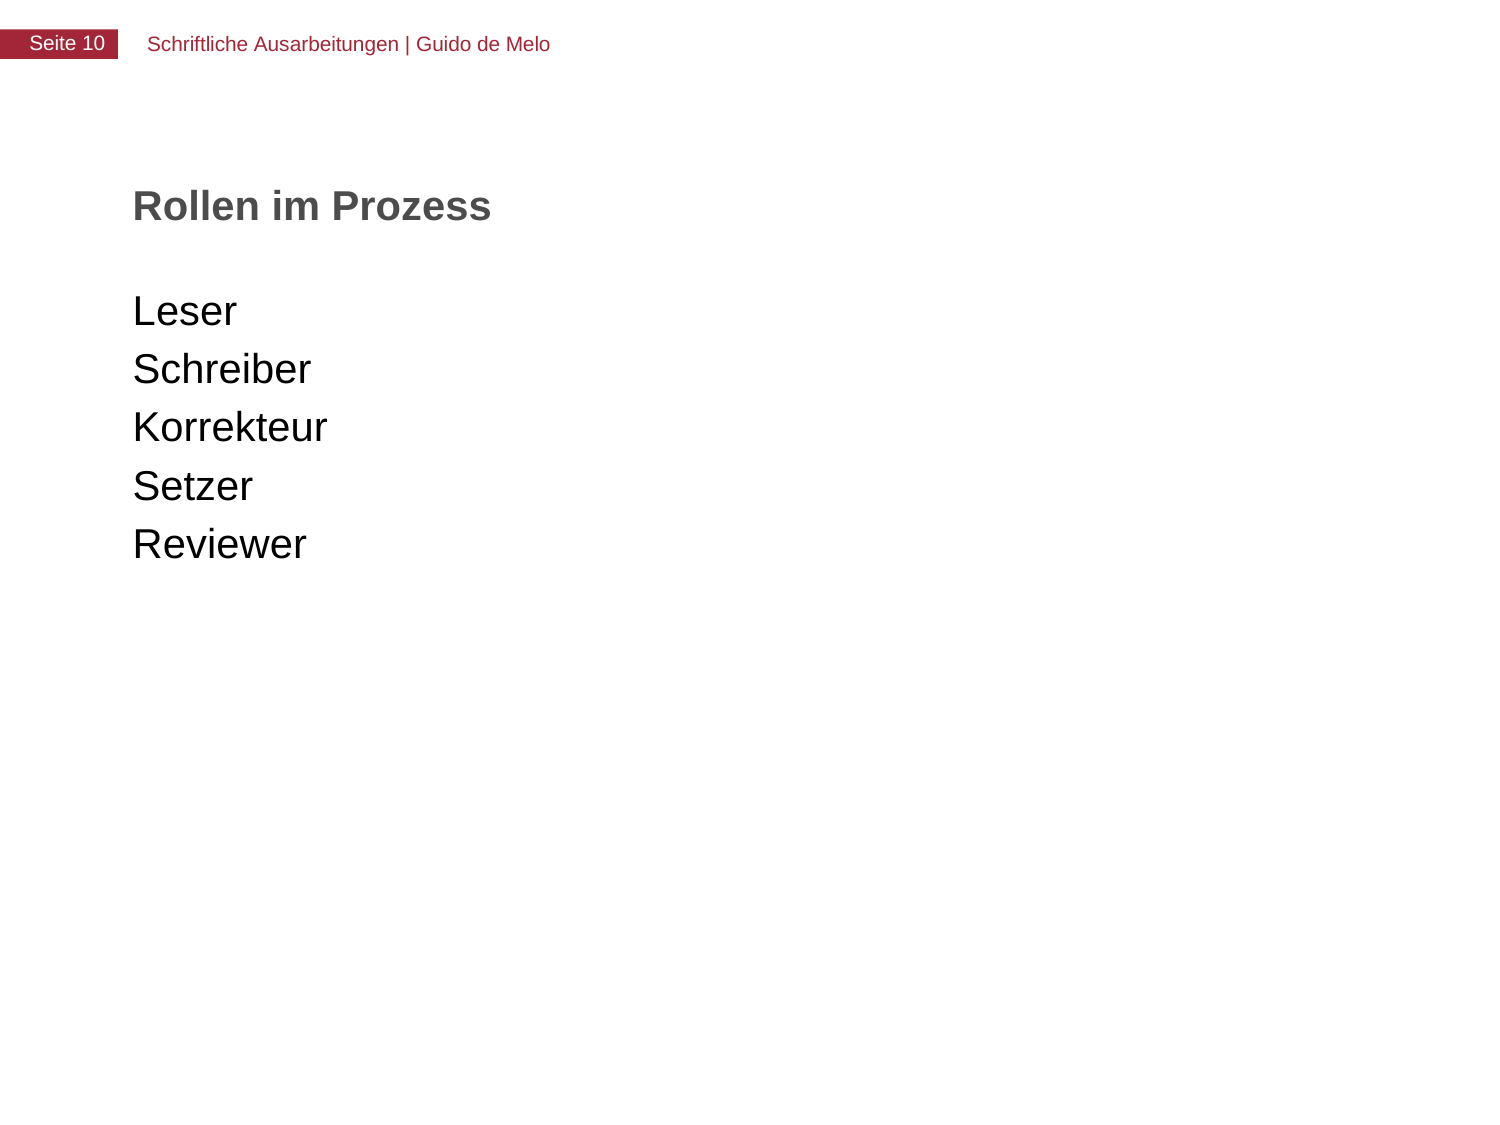

# Rollen im Prozess
Leser
Schreiber
Korrekteur
Setzer
Reviewer